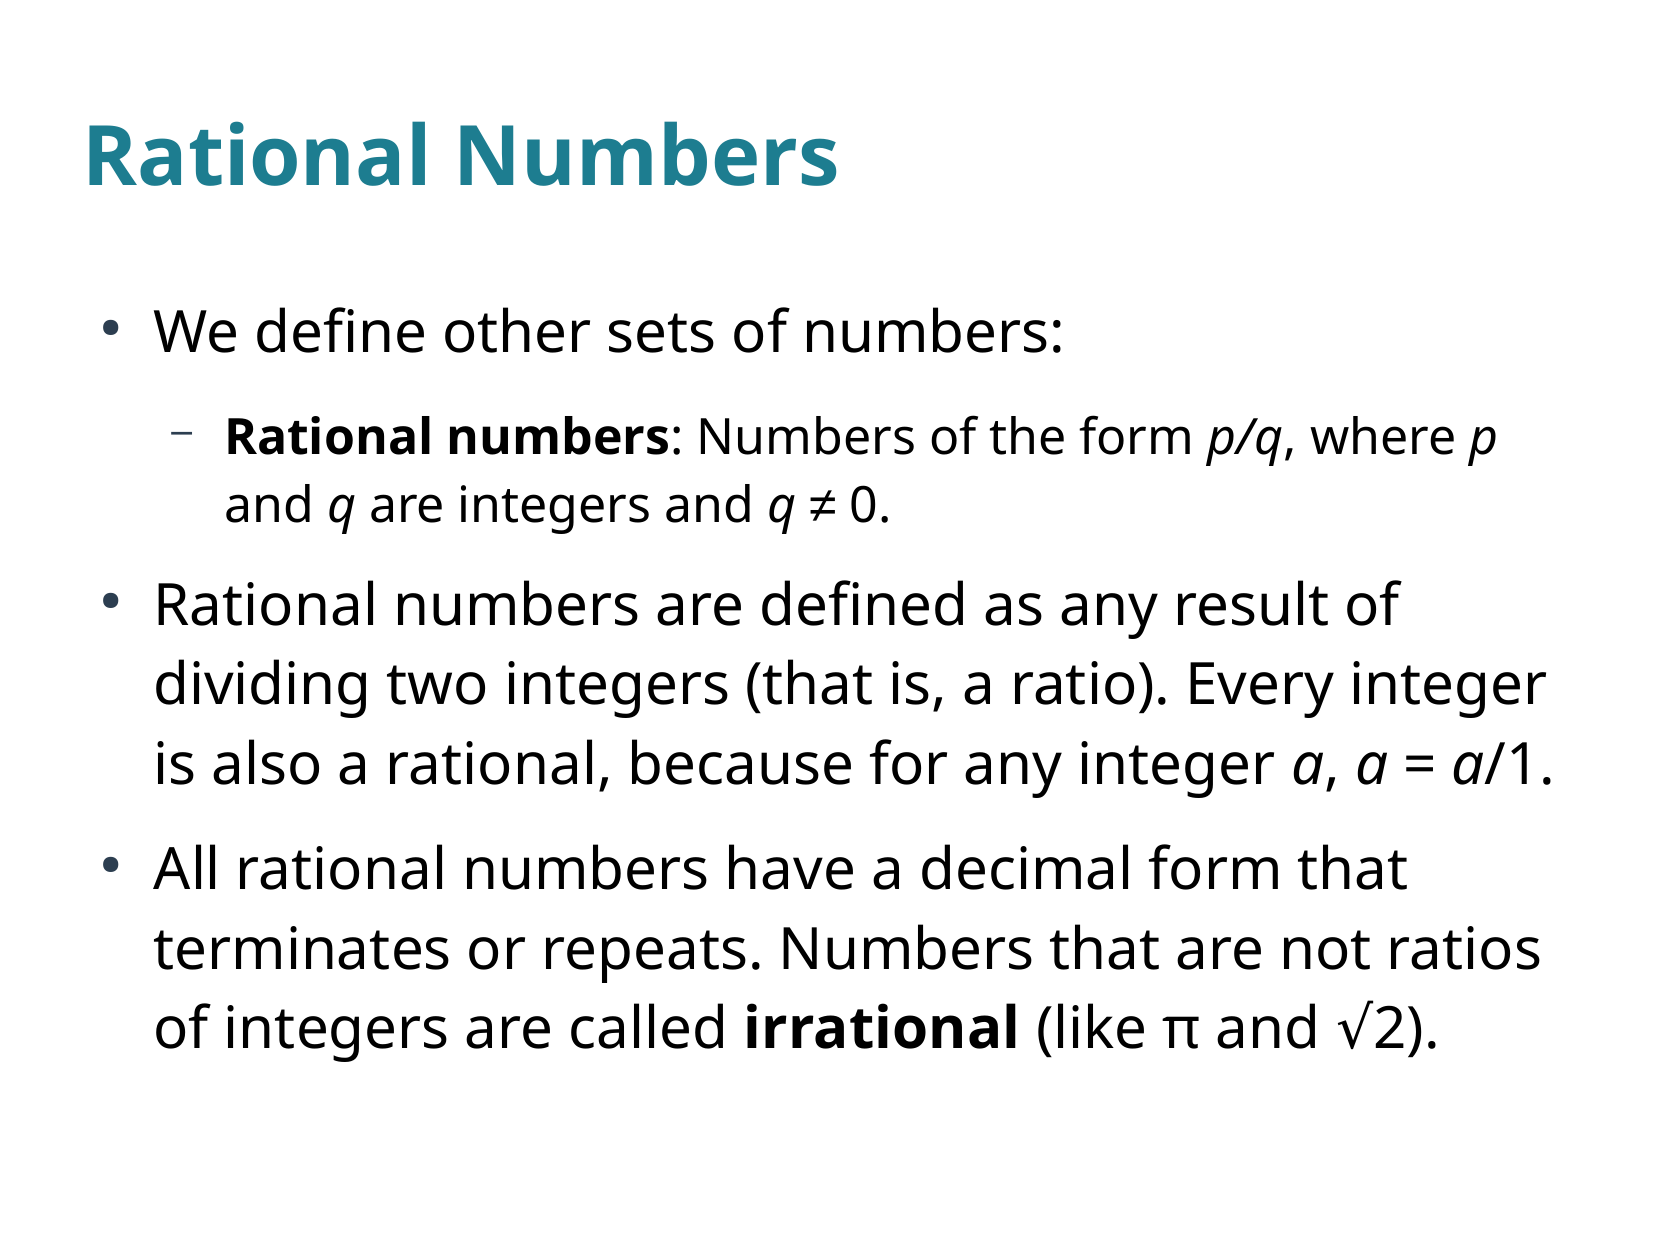

# Rational Numbers
We define other sets of numbers:
Rational numbers: Numbers of the form p/q, where p and q are integers and q ≠ 0.
Rational numbers are defined as any result of dividing two integers (that is, a ratio). Every integer is also a rational, because for any integer a, a = a/1.
All rational numbers have a decimal form that terminates or repeats. Numbers that are not ratios of integers are called irrational (like π and √2).